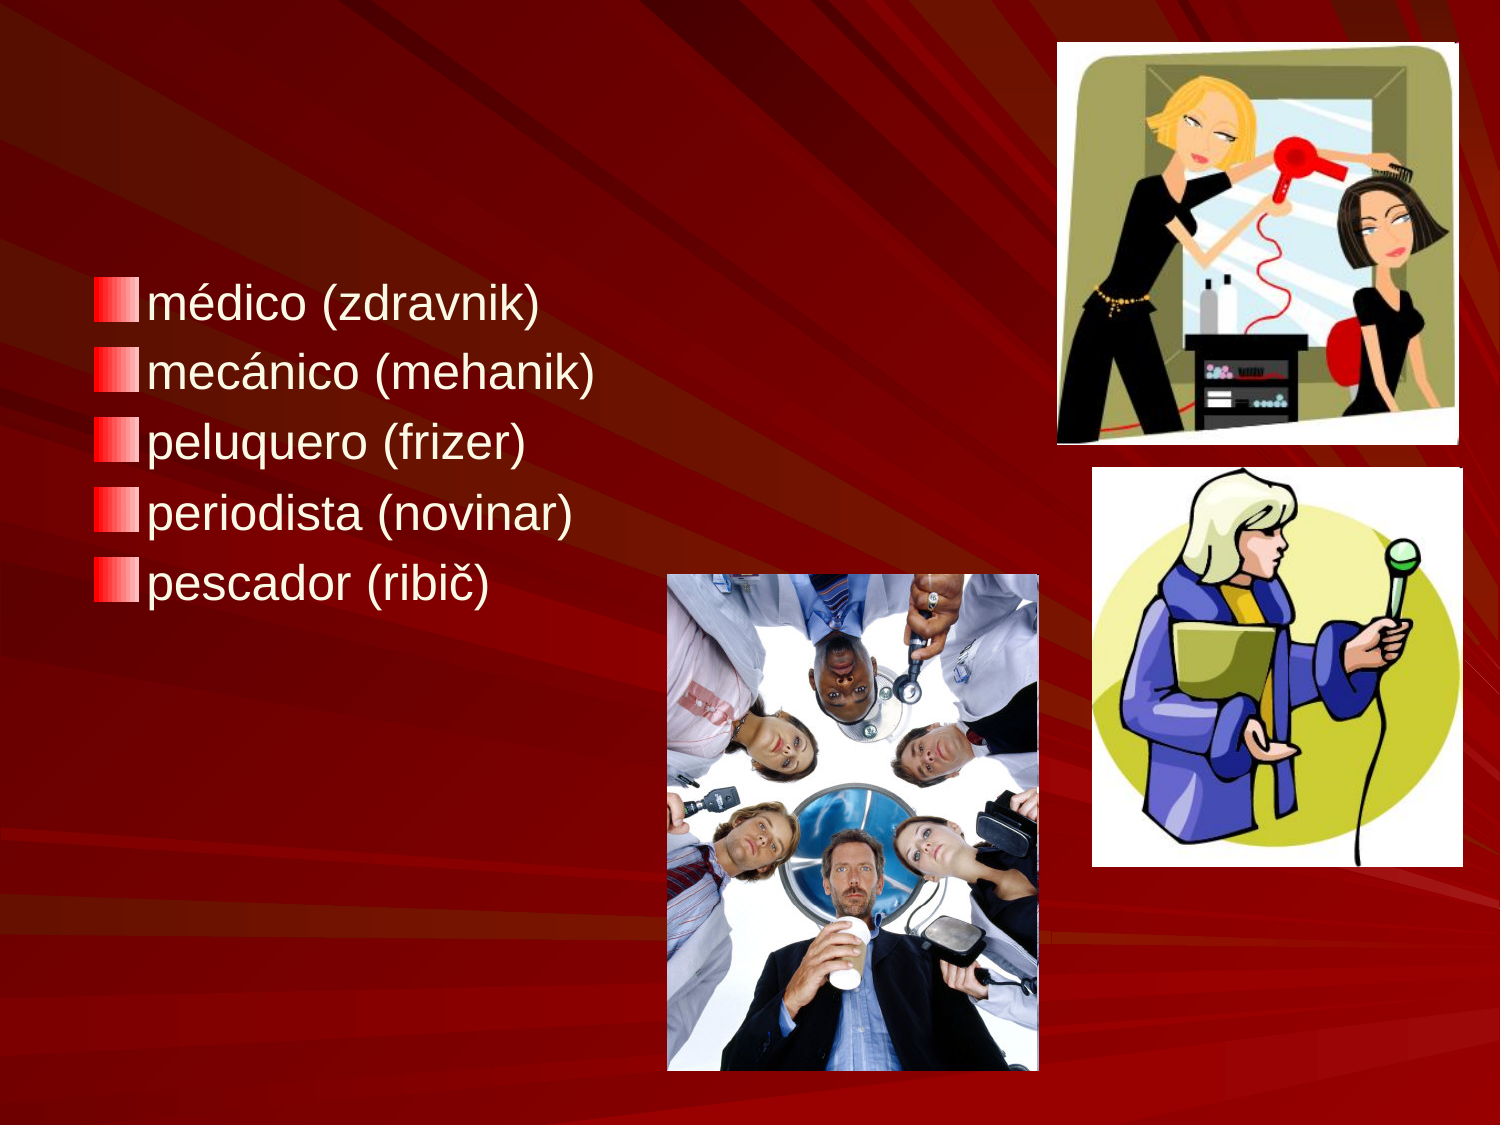

# médico (zdravnik)
mecánico (mehanik)
peluquero (frizer)
periodista (novinar)
pescador (ribič)